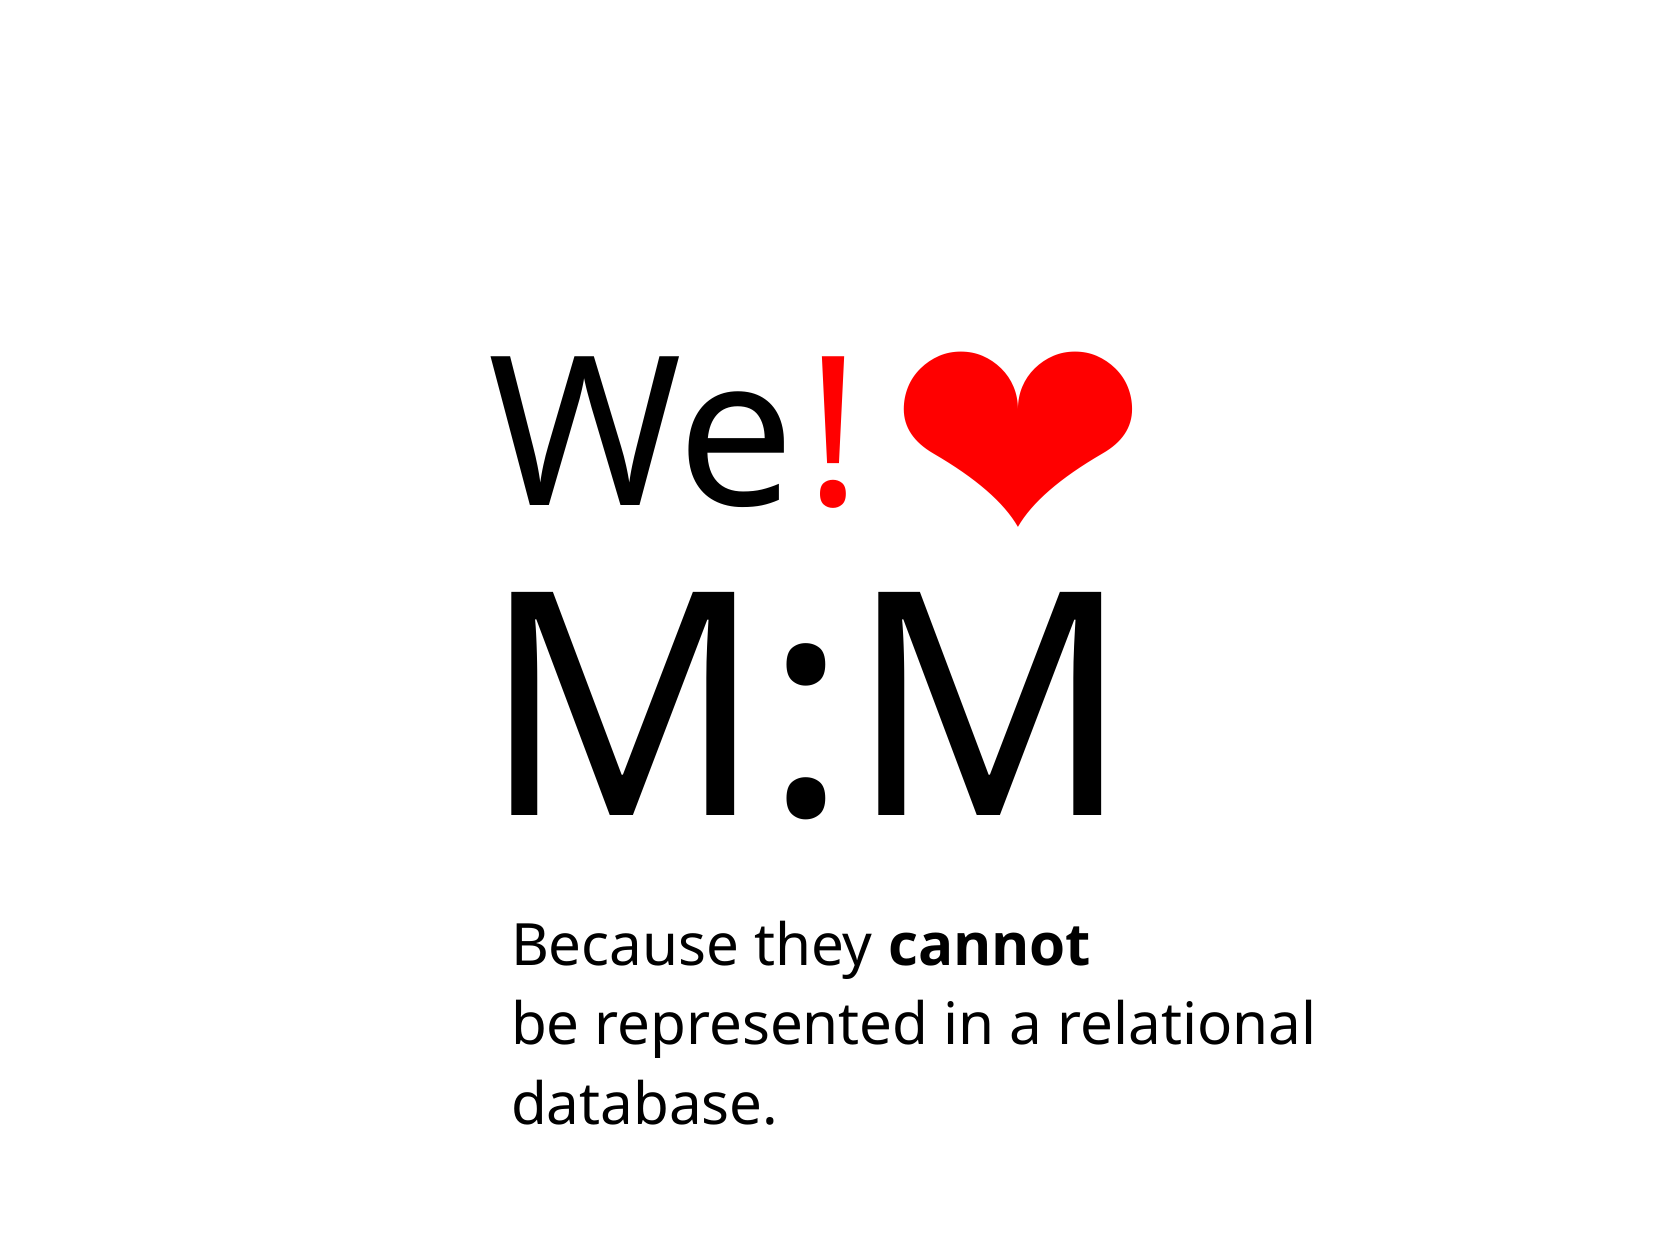

❤
We !
M:M
Because they cannot
be represented in a relational database.